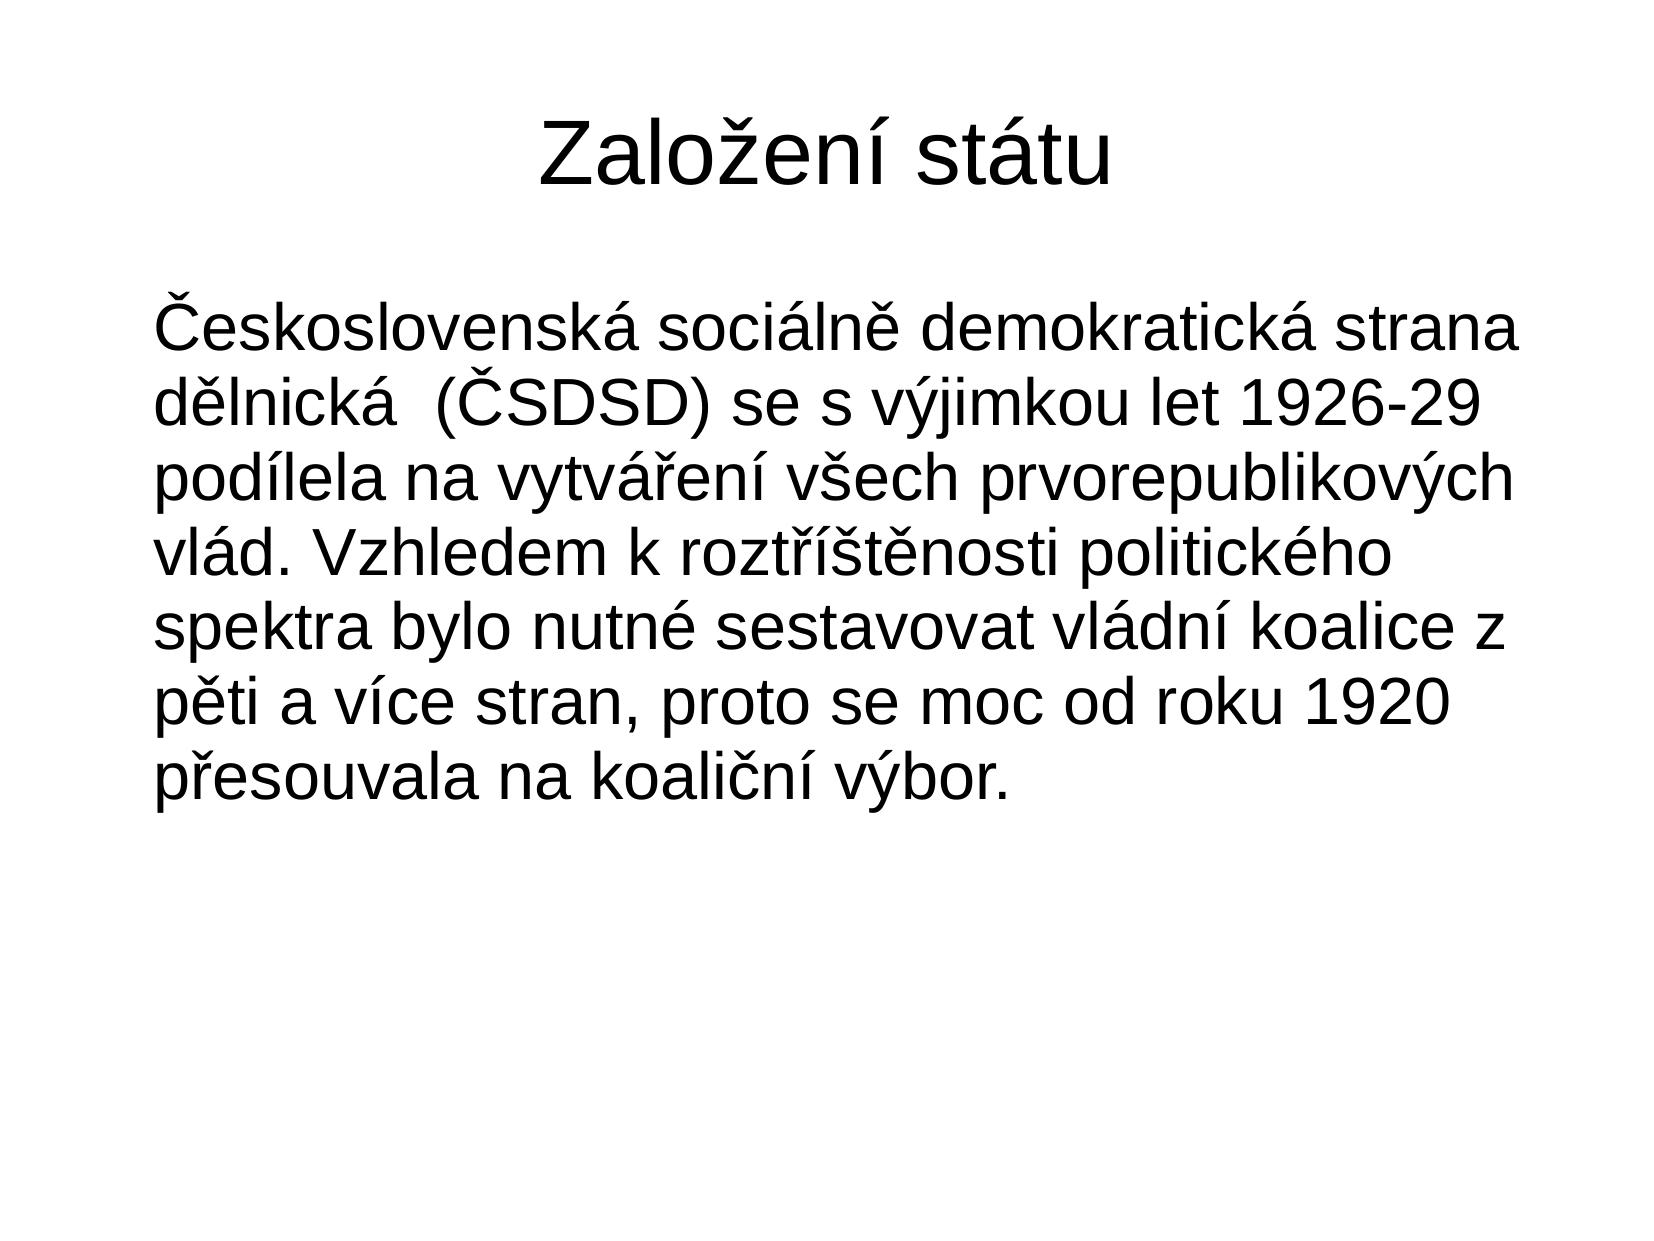

# Založení státu
Československá sociálně demokratická strana dělnická (ČSDSD) se s výjimkou let 1926-29 podílela na vytváření všech prvorepublikových vlád. Vzhledem k roztříštěnosti politického spektra bylo nutné sestavovat vládní koalice z pěti a více stran, proto se moc od roku 1920 přesouvala na koaliční výbor.